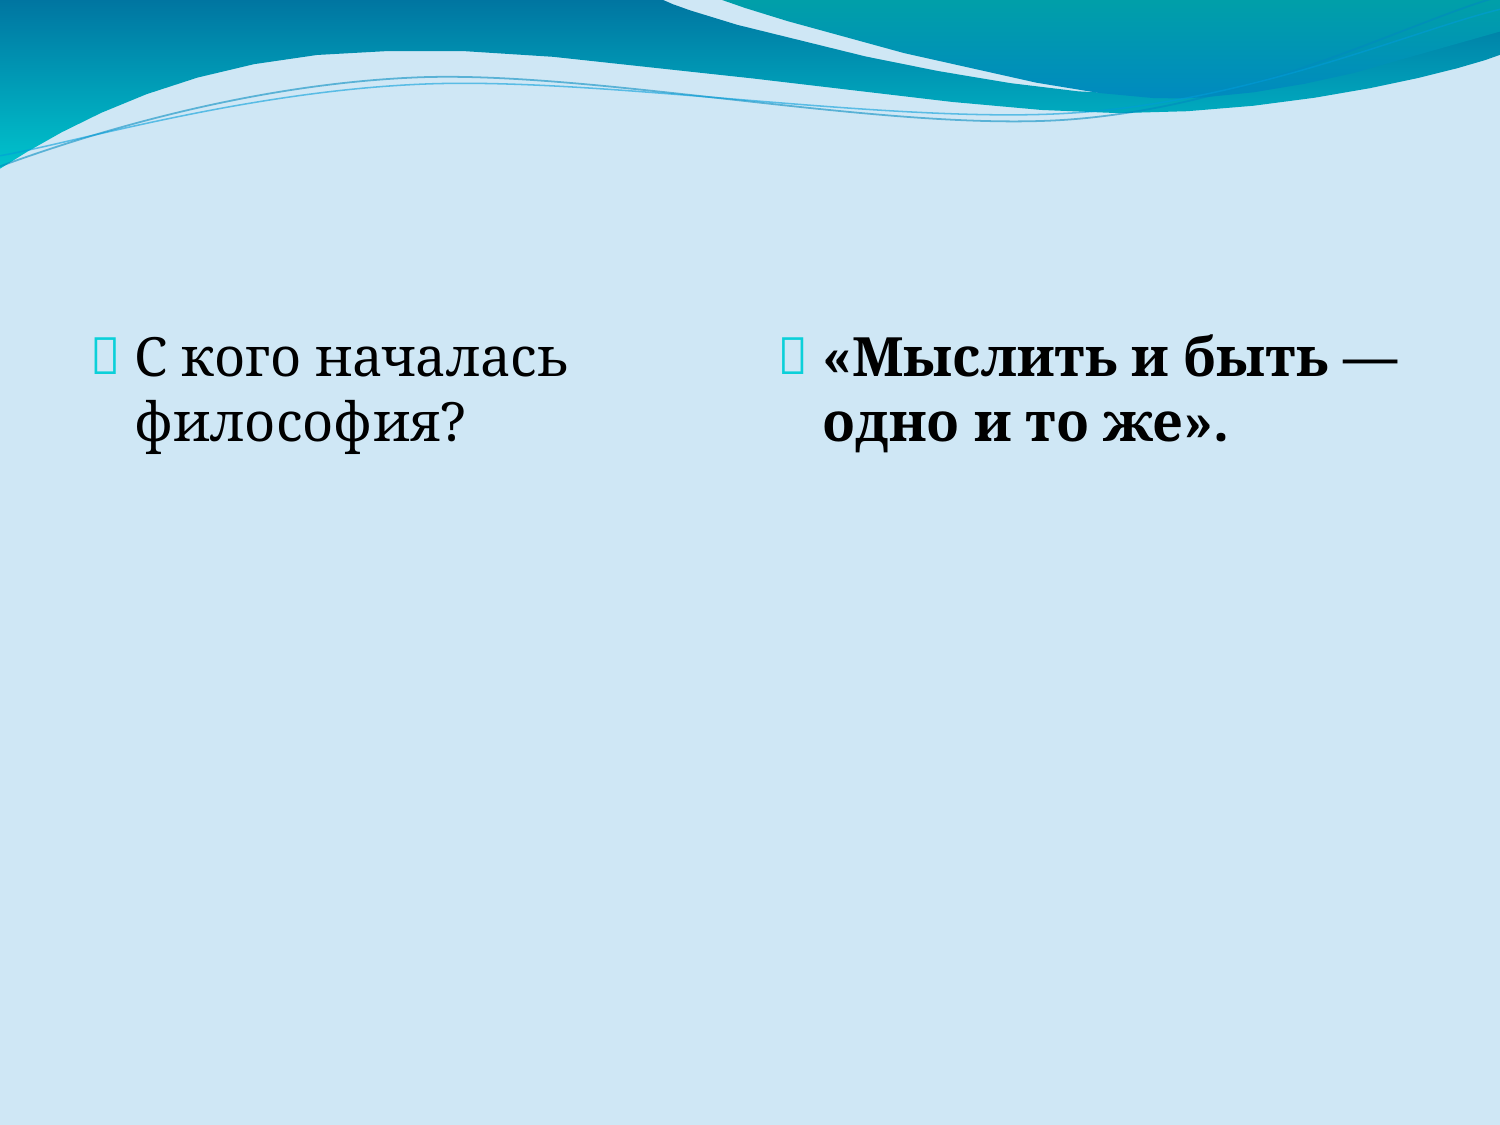

#
С кого началась философия?
«Мыслить и быть — одно и то же».